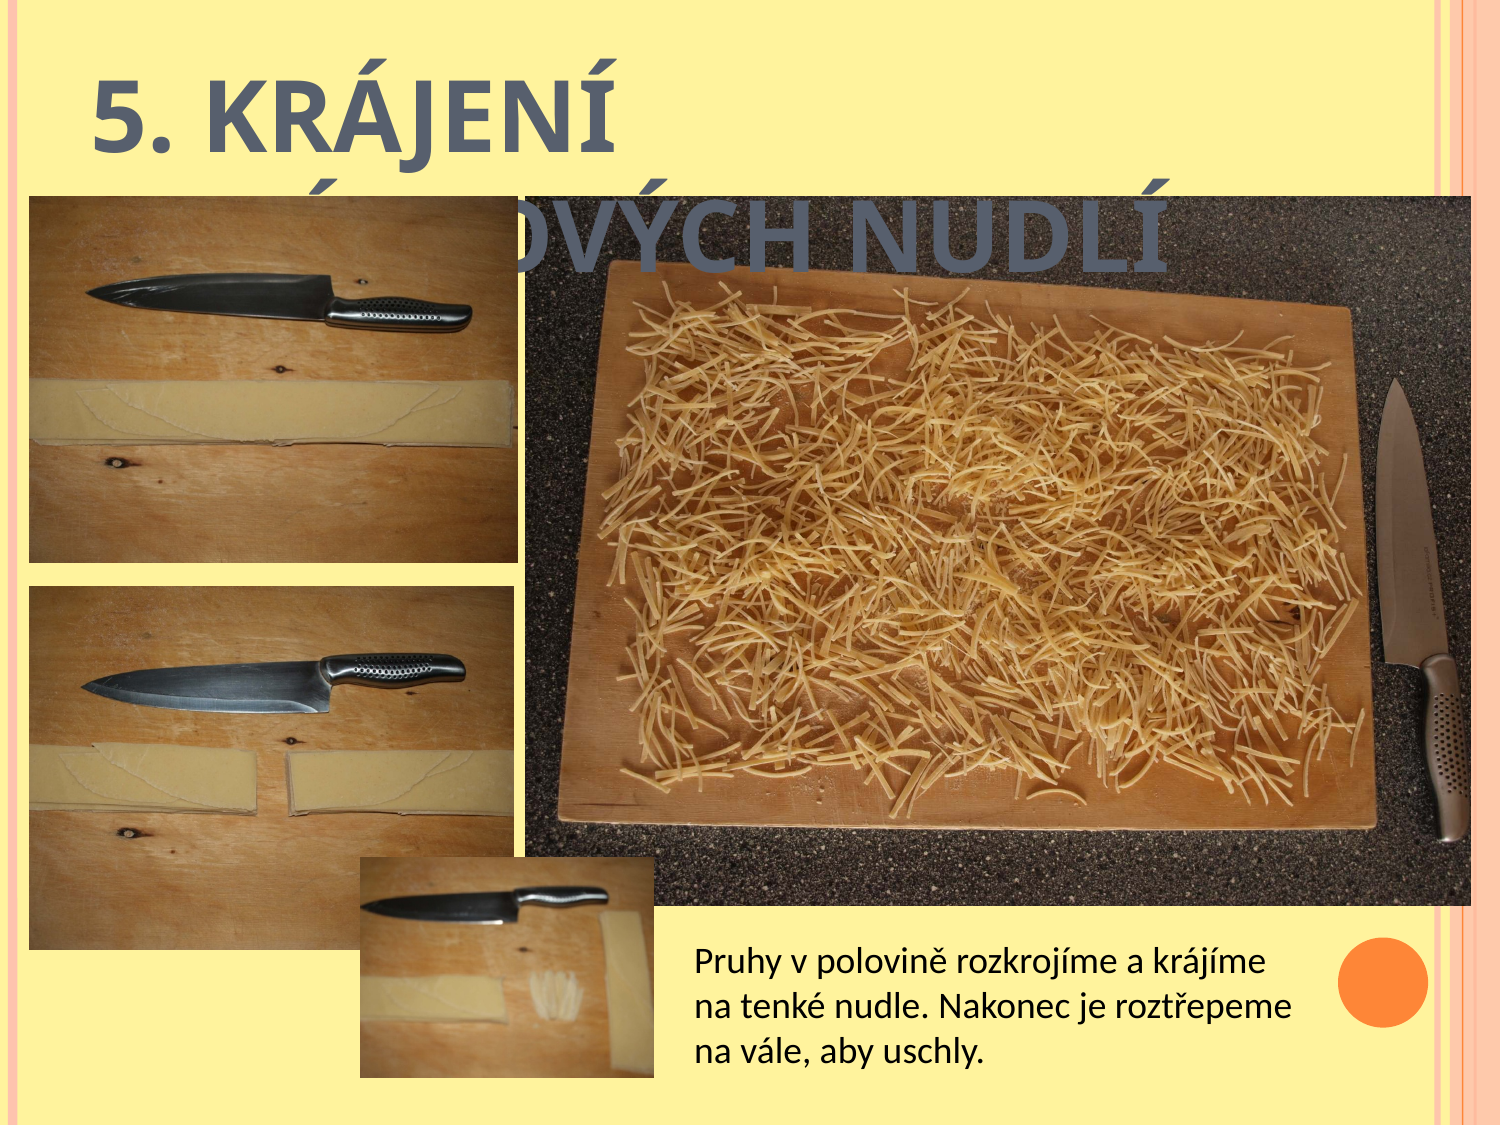

# 5. KRÁJENÍ POLÉVKOVÝCH NUDLÍ
Pruhy v polovině rozkrojíme a krájíme
na tenké nudle. Nakonec je roztřepeme
na vále, aby uschly.